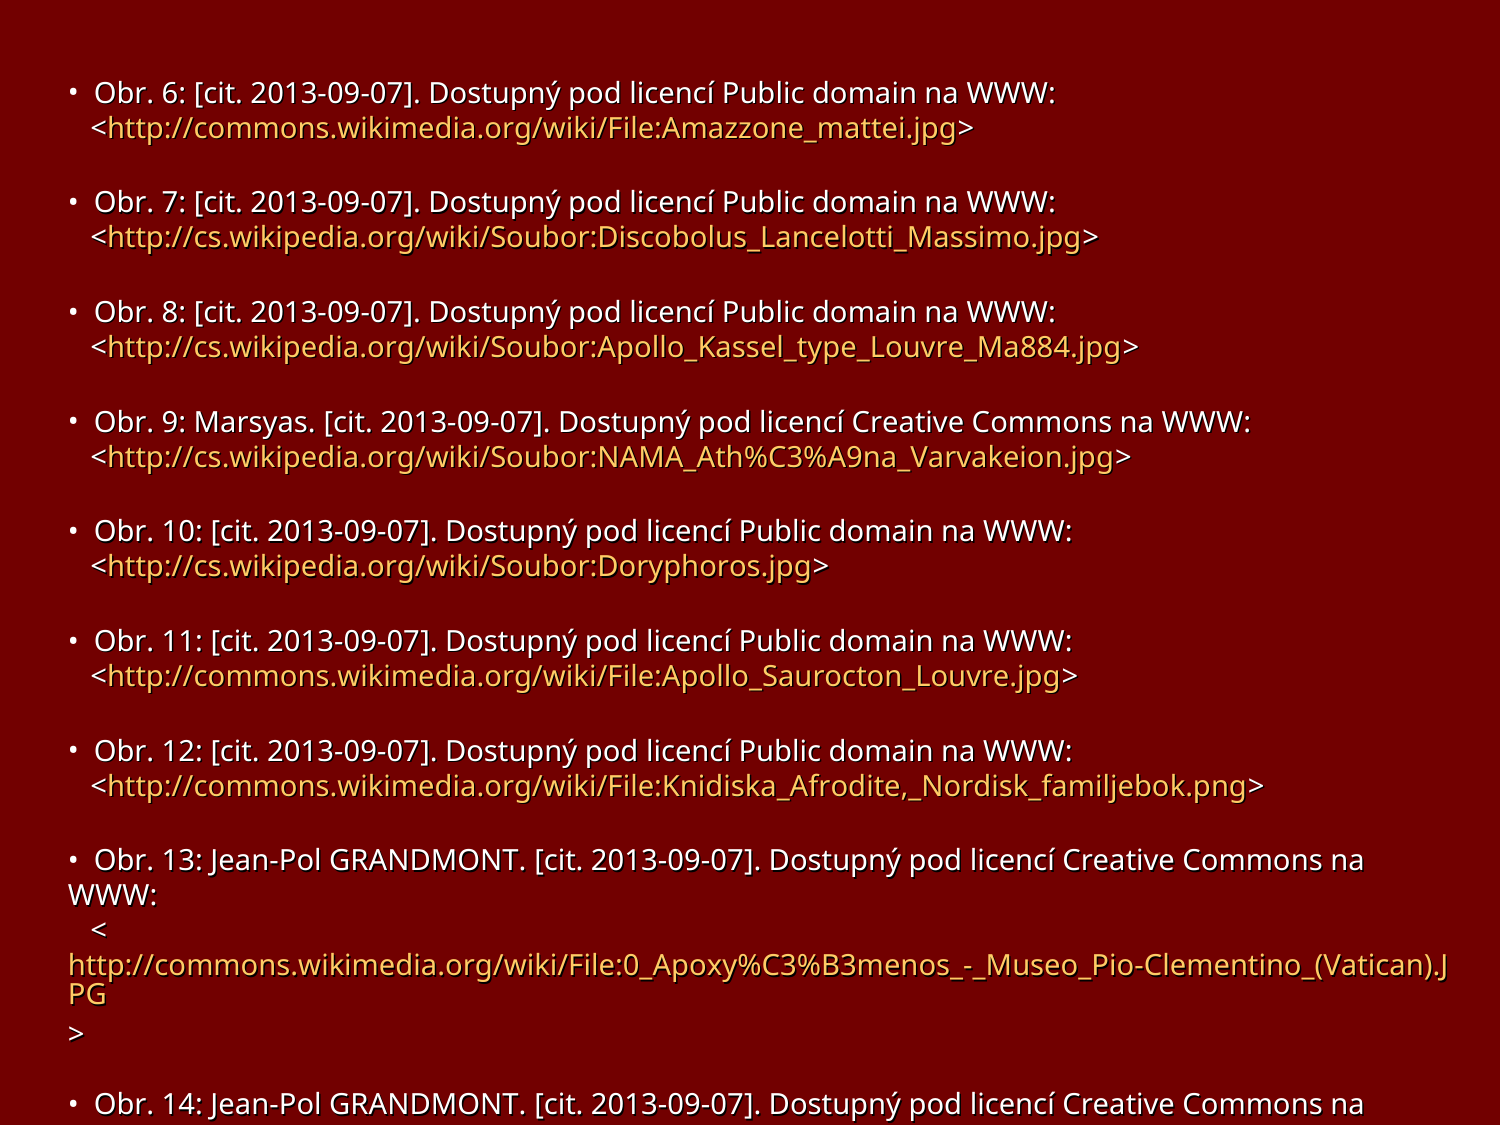

Obr. 6: [cit. 2013-09-07]. Dostupný pod licencí Public domain na WWW:
 <http://commons.wikimedia.org/wiki/File:Amazzone_mattei.jpg>
 Obr. 7: [cit. 2013-09-07]. Dostupný pod licencí Public domain na WWW:
 <http://cs.wikipedia.org/wiki/Soubor:Discobolus_Lancelotti_Massimo.jpg>
 Obr. 8: [cit. 2013-09-07]. Dostupný pod licencí Public domain na WWW:
 <http://cs.wikipedia.org/wiki/Soubor:Apollo_Kassel_type_Louvre_Ma884.jpg>
 Obr. 9: Marsyas. [cit. 2013-09-07]. Dostupný pod licencí Creative Commons na WWW:
 <http://cs.wikipedia.org/wiki/Soubor:NAMA_Ath%C3%A9na_Varvakeion.jpg>
 Obr. 10: [cit. 2013-09-07]. Dostupný pod licencí Public domain na WWW:
 <http://cs.wikipedia.org/wiki/Soubor:Doryphoros.jpg>
 Obr. 11: [cit. 2013-09-07]. Dostupný pod licencí Public domain na WWW:
 <http://commons.wikimedia.org/wiki/File:Apollo_Saurocton_Louvre.jpg>
 Obr. 12: [cit. 2013-09-07]. Dostupný pod licencí Public domain na WWW:
 <http://commons.wikimedia.org/wiki/File:Knidiska_Afrodite,_Nordisk_familjebok.png>
 Obr. 13: Jean-Pol GRANDMONT. [cit. 2013-09-07]. Dostupný pod licencí Creative Commons na WWW:
 <http://commons.wikimedia.org/wiki/File:0_Apoxy%C3%B3menos_-_Museo_Pio-Clementino_(Vatican).JPG>
 Obr. 14: Jean-Pol GRANDMONT. [cit. 2013-09-07]. Dostupný pod licencí Creative Commons na WWW:
 <http://commons.wikimedia.org/wiki/File:0_Laocoon_Group_-_Museo_Pro_Clementino_(Vatican).jpg>
 Obr. 15: Jean-Pol GRANDMONT. [cit. 2013-09-07]. Dostupný pod licencí Creative Commons na WWW:
 <http://commons.wikimedia.org/wiki/File:0_Laocoon_Group_-_Museo_Pro_Clementino_(Vatican).jpg>